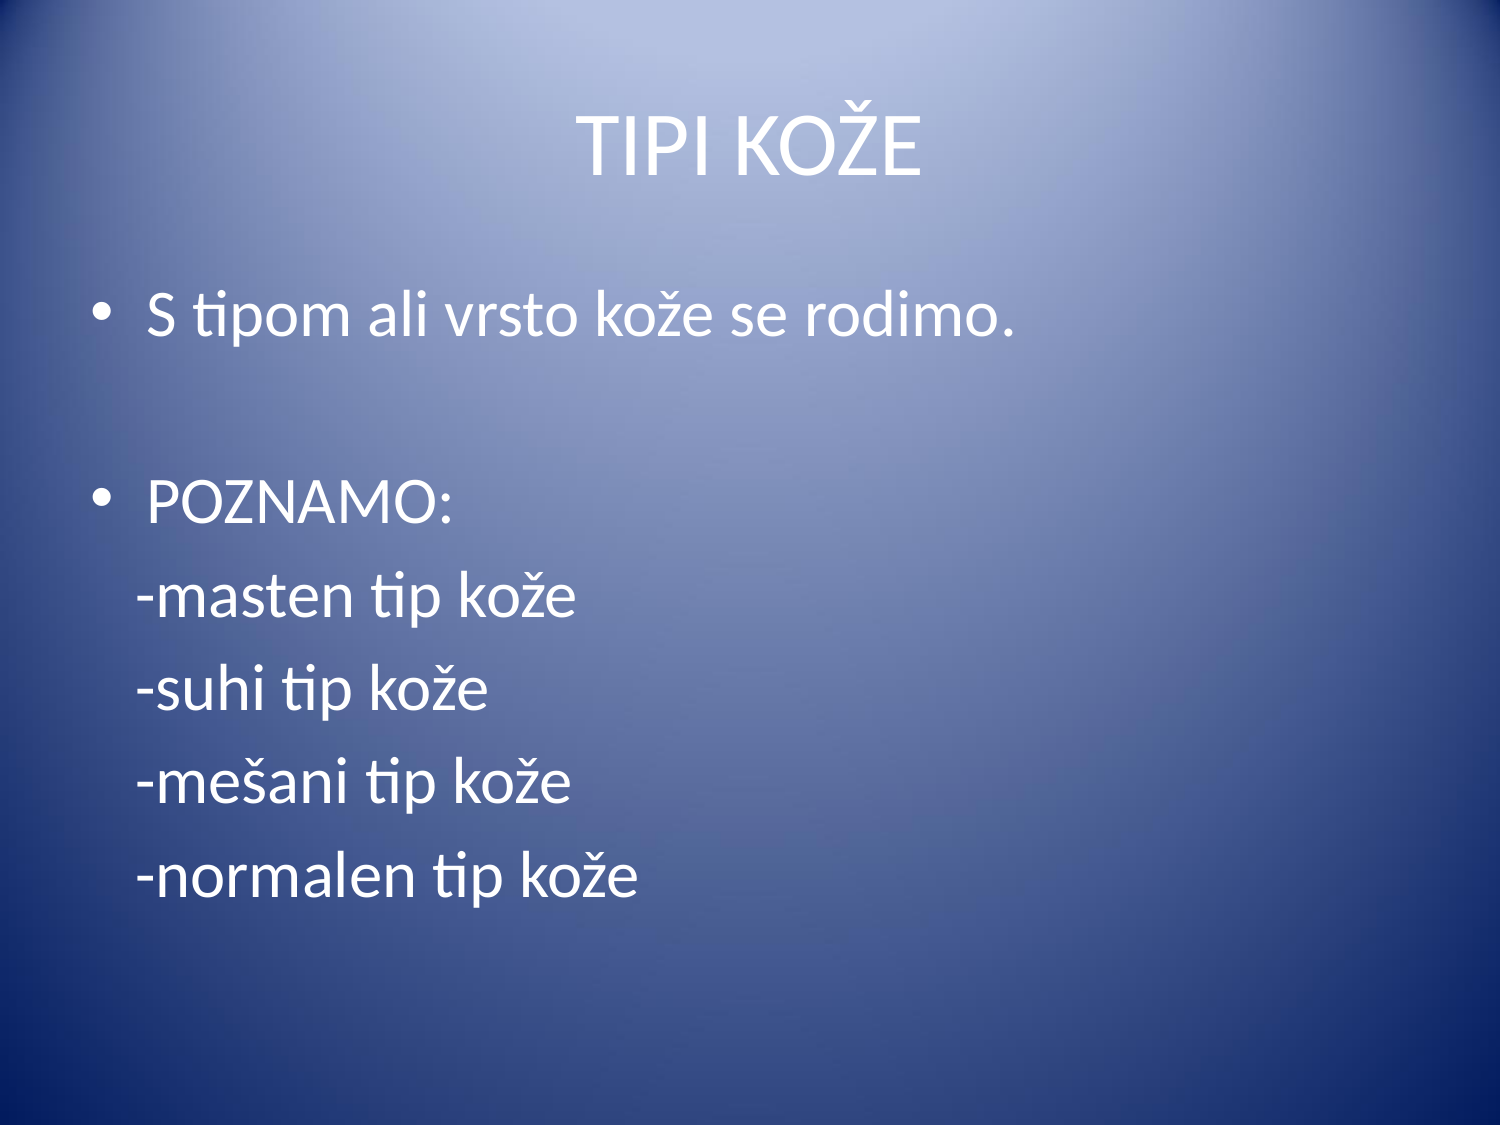

# TIPI KOŽE
S tipom ali vrsto kože se rodimo.
POZNAMO:
 -masten tip kože
 -suhi tip kože
 -mešani tip kože
 -normalen tip kože